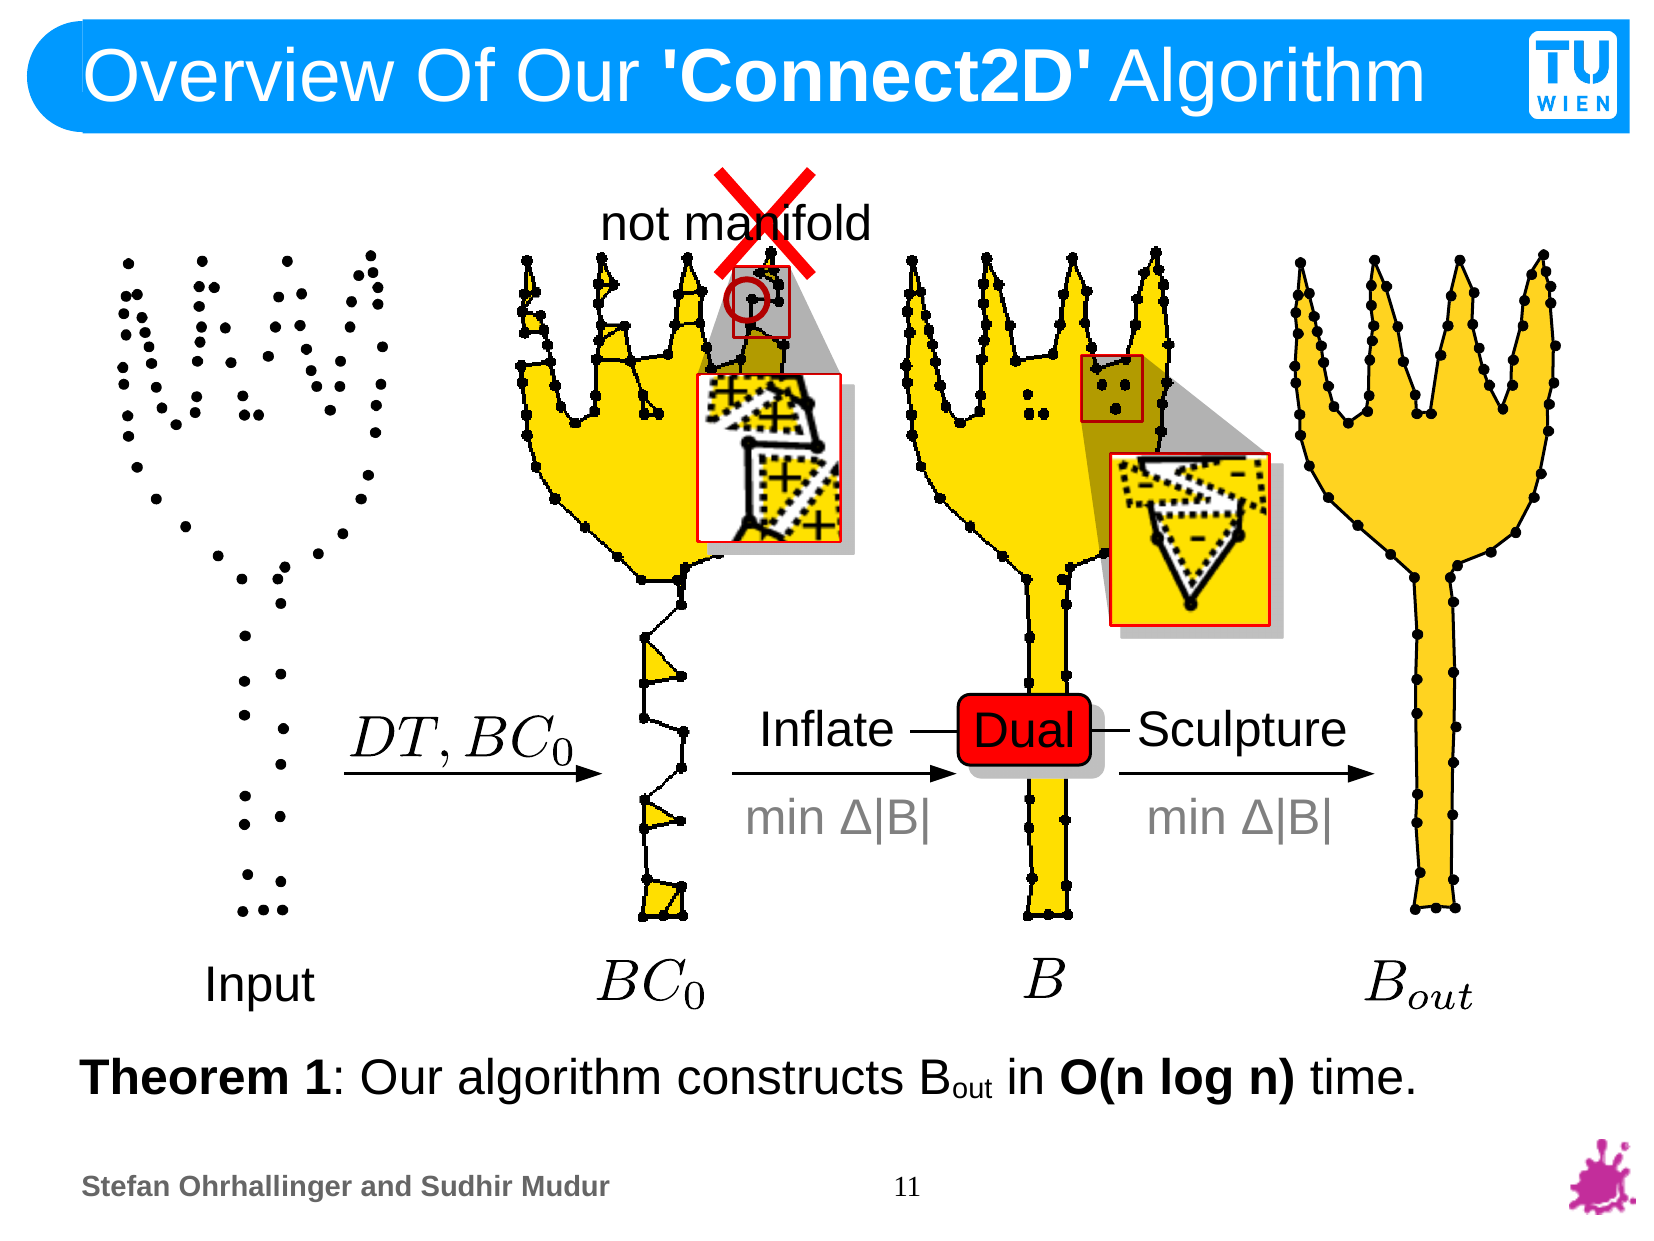

# Overview Of Our 'Connect2D' Algorithm
not manifold
Inflate
Sculpture
Dual
min Δ|B|
min Δ|B|
Input
Theorem 1: Our algorithm constructs Bout in O(n log n) time.
11